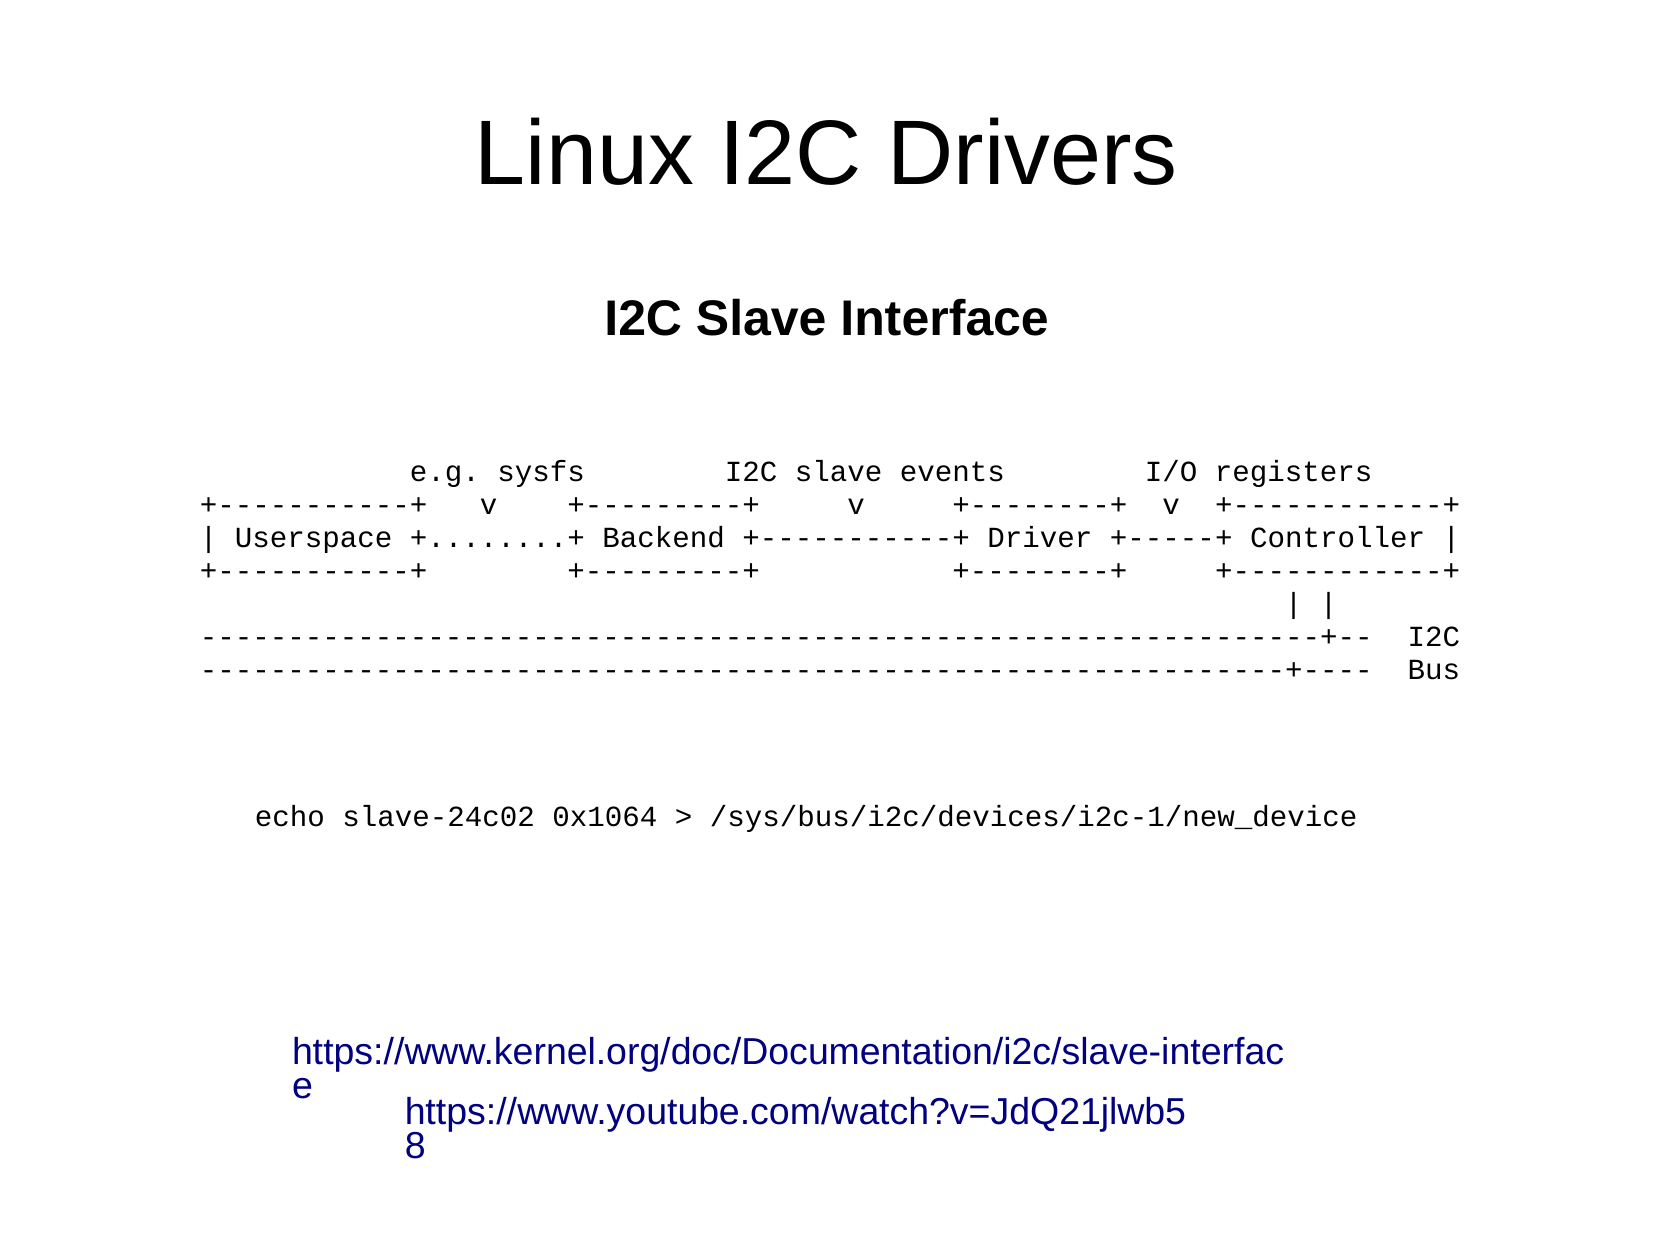

# Linux I2C Drivers
I2C Slave Interface
 e.g. sysfs I2C slave events I/O registers
 +-----------+ v +---------+ v +--------+ v +------------+
 | Userspace +........+ Backend +-----------+ Driver +-----+ Controller |
 +-----------+ +---------+ +--------+ +------------+
 | |
 ----------------------------------------------------------------+-- I2C
 --------------------------------------------------------------+---- Bus
echo slave-24c02 0x1064 > /sys/bus/i2c/devices/i2c-1/new_device
https://www.kernel.org/doc/Documentation/i2c/slave-interface
https://www.youtube.com/watch?v=JdQ21jlwb58